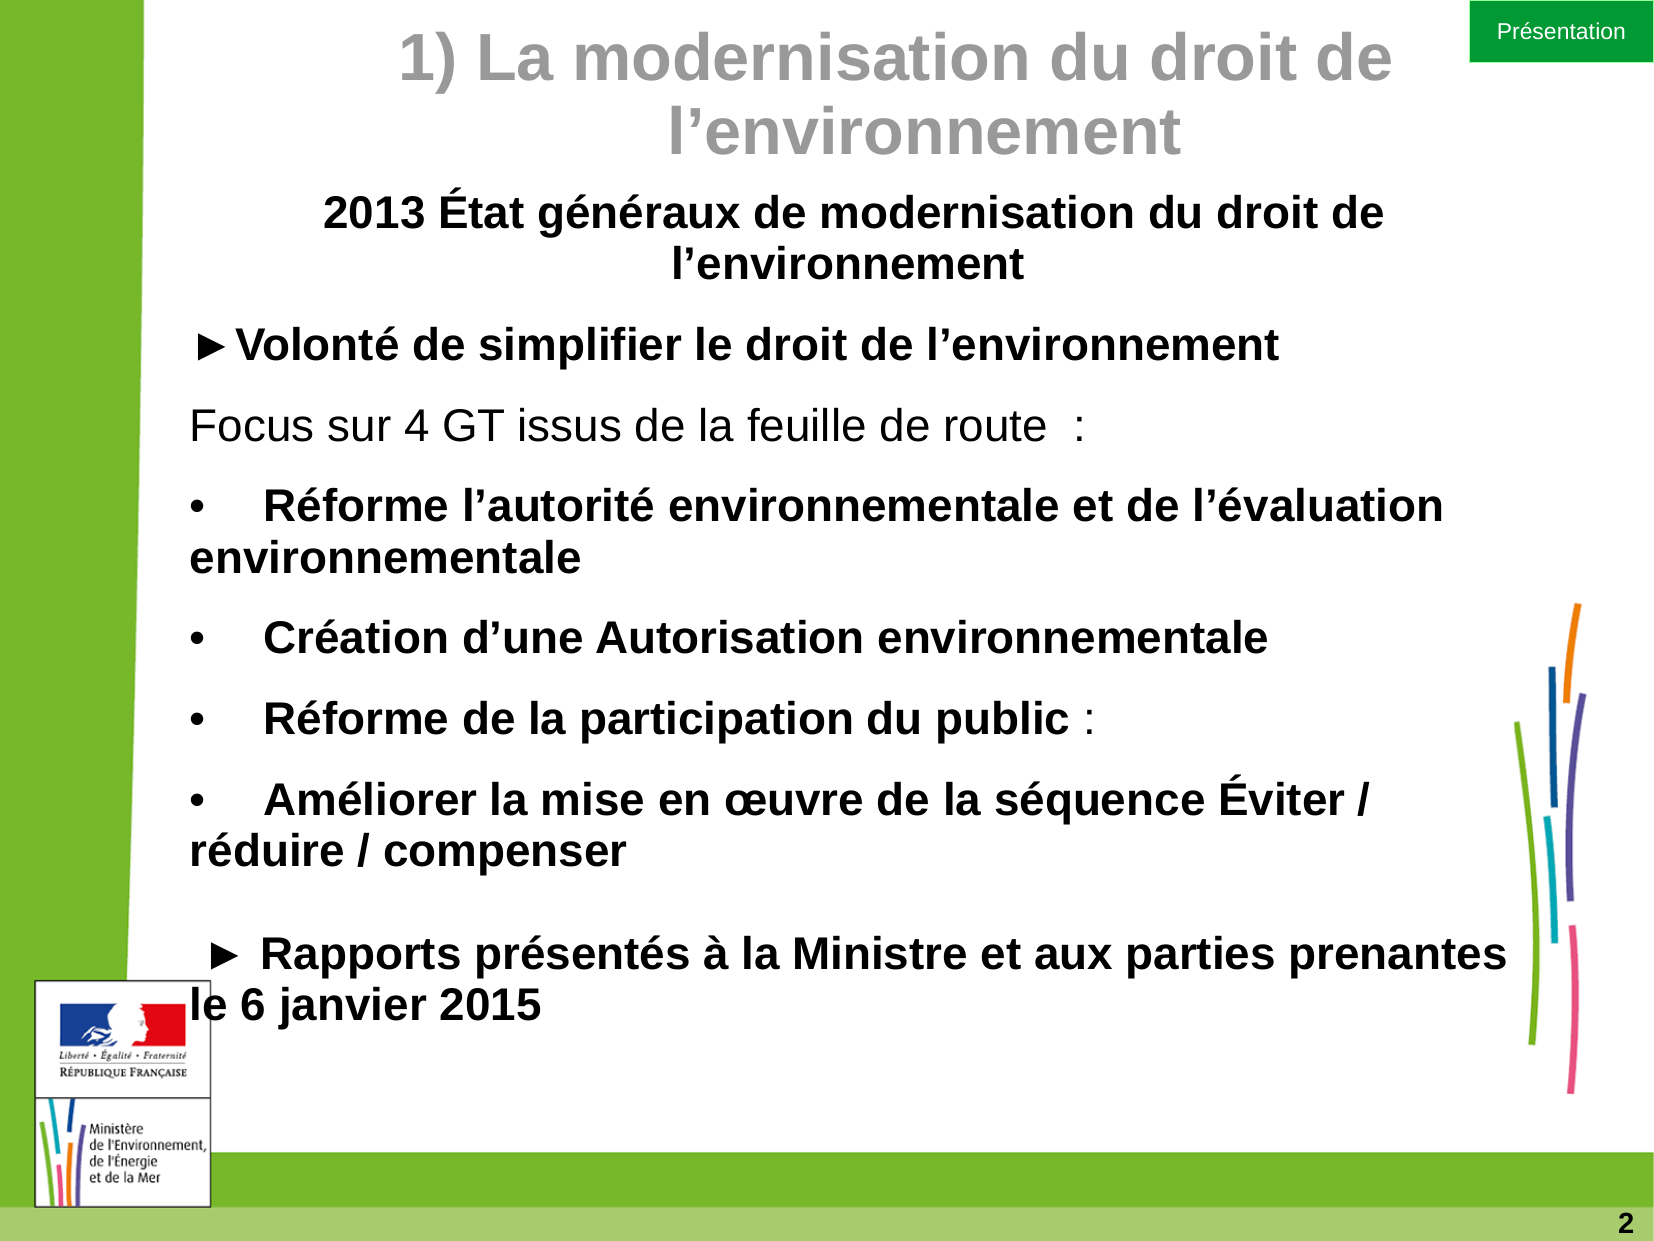

Présentation
# 1) La modernisation du droit de l’environnement
2013 État généraux de modernisation du droit de l’environnement
►Volonté de simplifier le droit de l’environnement
Focus sur 4 GT issus de la feuille de route :
•	Réforme l’autorité environnementale et de l’évaluation environnementale
•	Création d’une Autorisation environnementale
•	Réforme de la participation du public :
•	Améliorer la mise en œuvre de la séquence Éviter / réduire / compenser
 ► Rapports présentés à la Ministre et aux parties prenantes le 6 janvier 2015